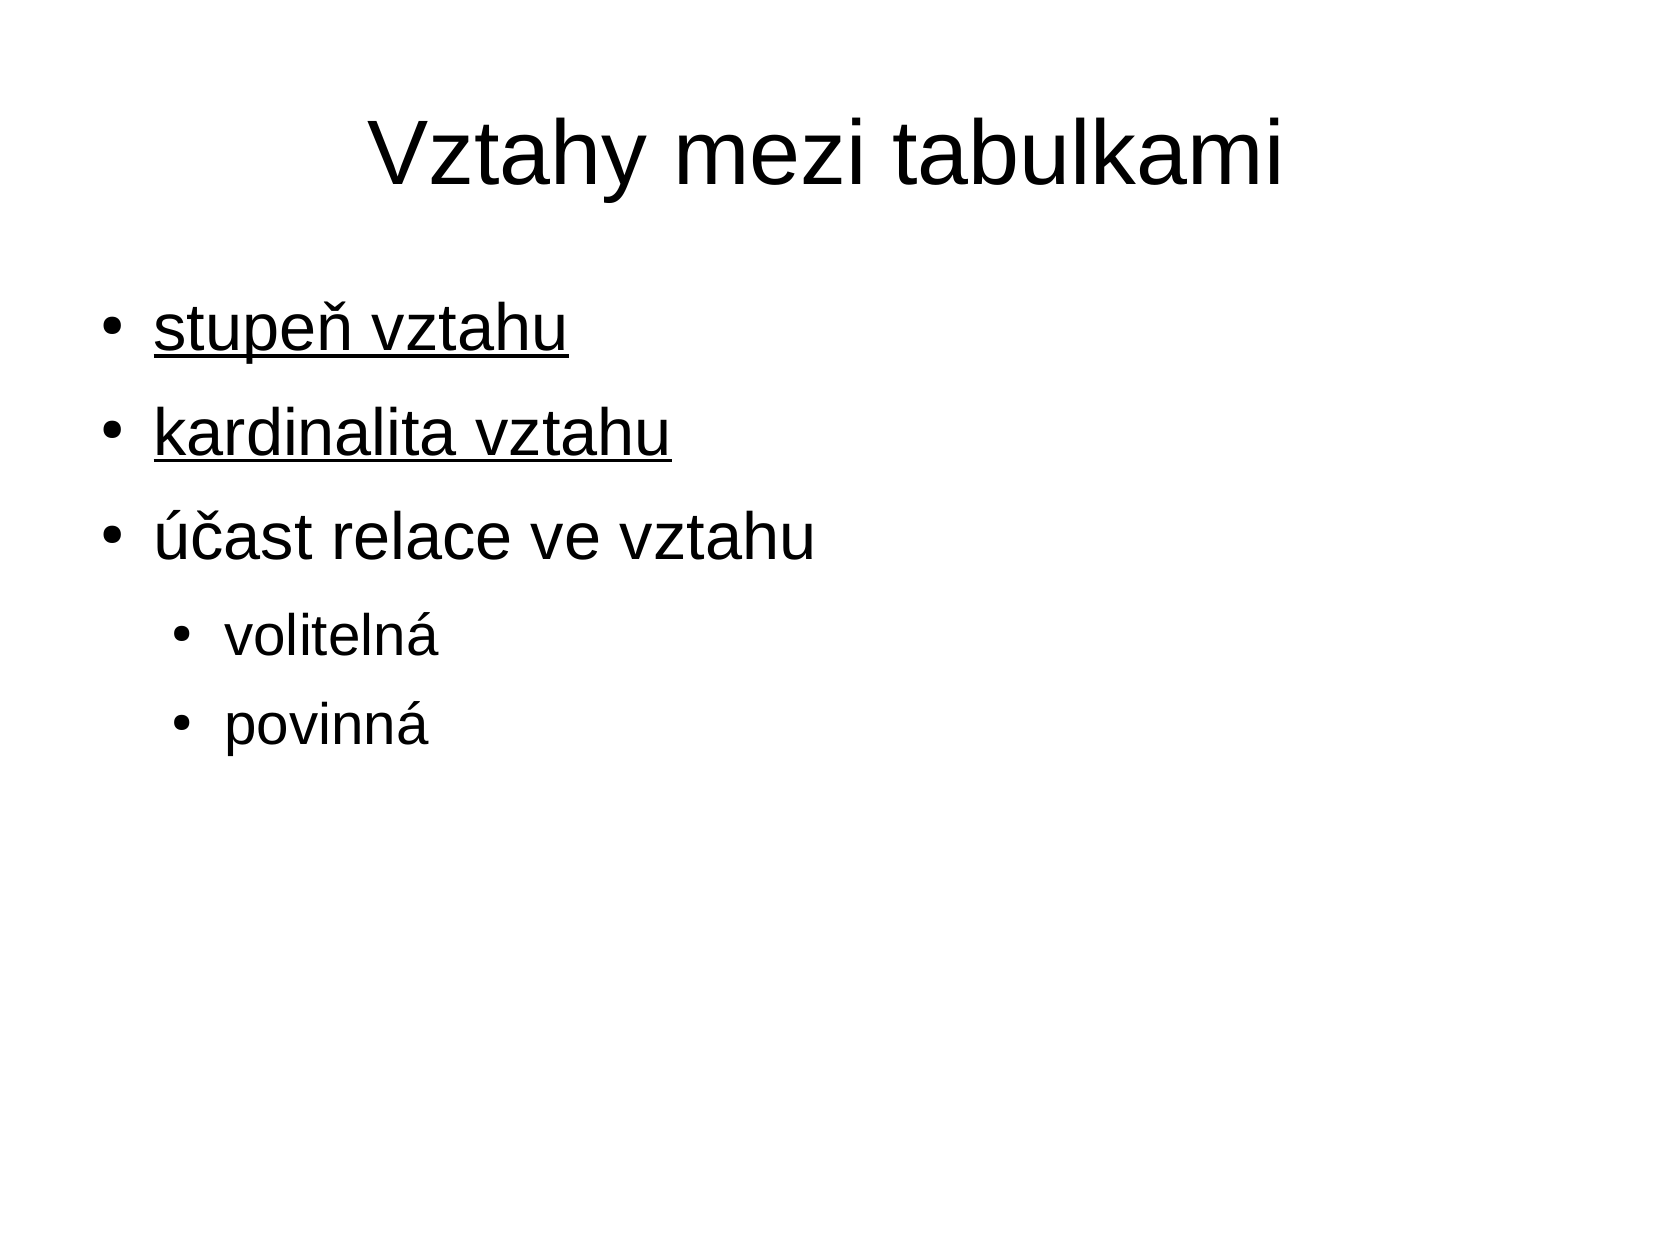

# Vztahy mezi tabulkami
stupeň vztahu
kardinalita vztahu
účast relace ve vztahu
volitelná
povinná